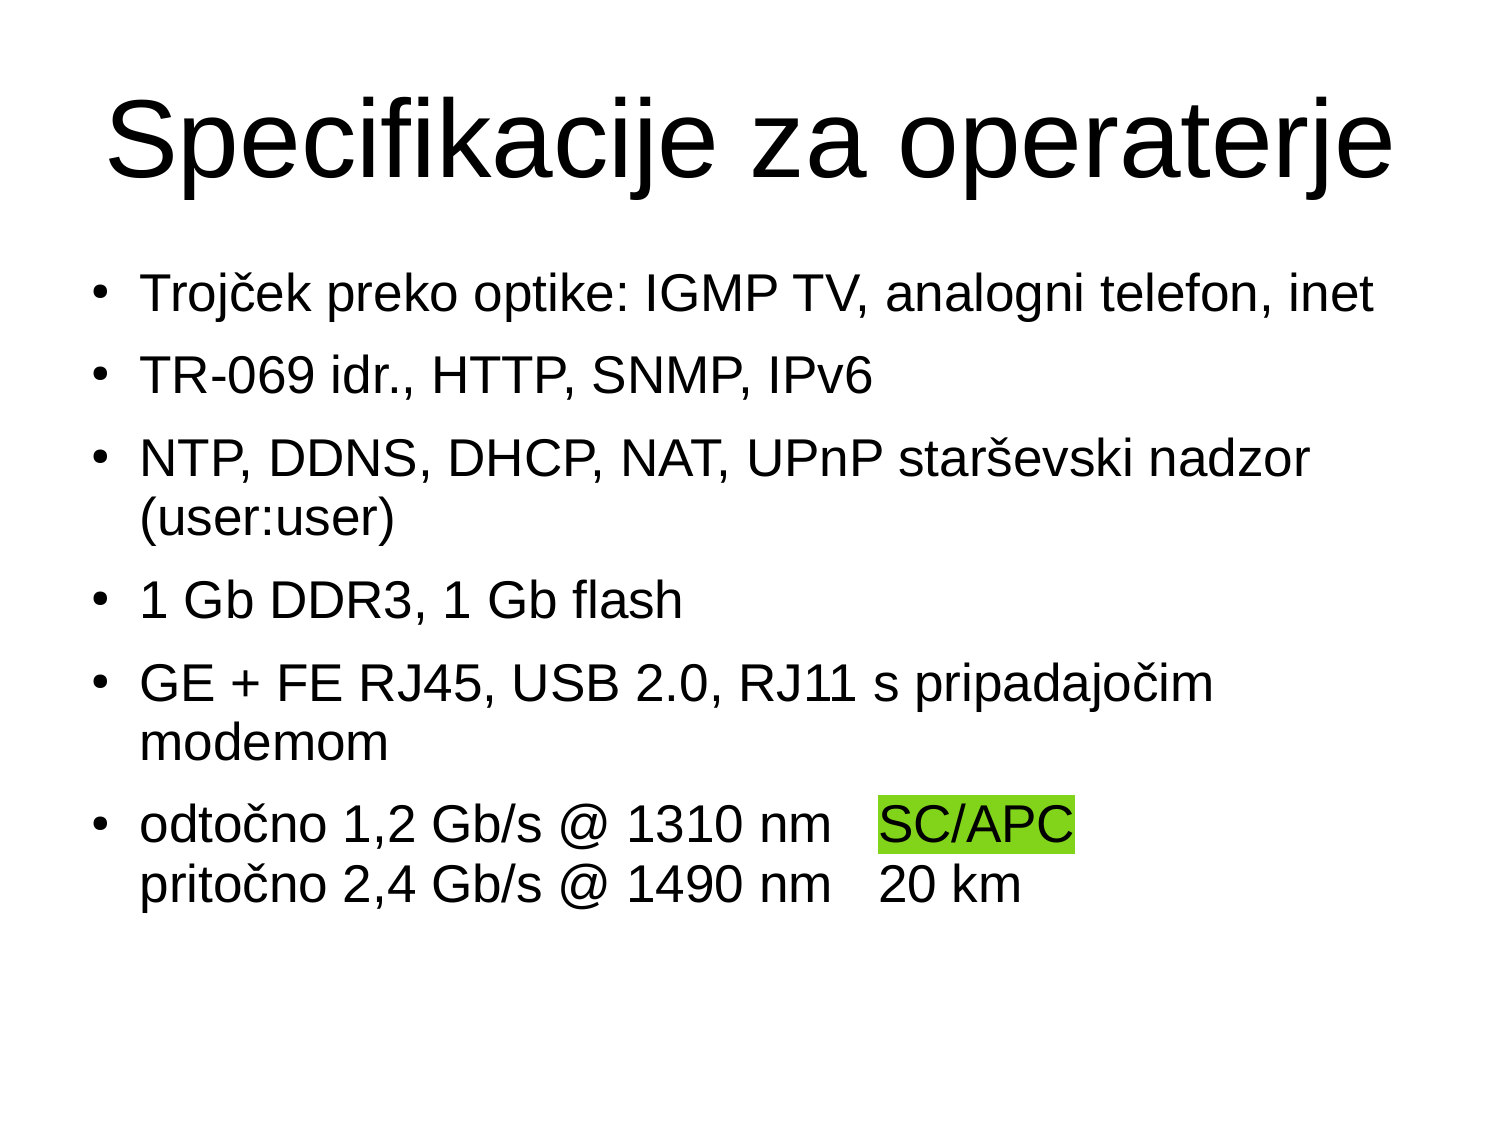

# Specifikacije za operaterje
Trojček preko optike: IGMP TV, analogni telefon, inet
TR-069 idr., HTTP, SNMP, IPv6
NTP, DDNS, DHCP, NAT, UPnP starševski nadzor (user:user)
1 Gb DDR3, 1 Gb flash
GE + FE RJ45, USB 2.0, RJ11 s pripadajočim modemom
odtočno 1,2 Gb/s @ 1310 nm	SC/APC
pritočno 2,4 Gb/s @ 1490 nm	20 km